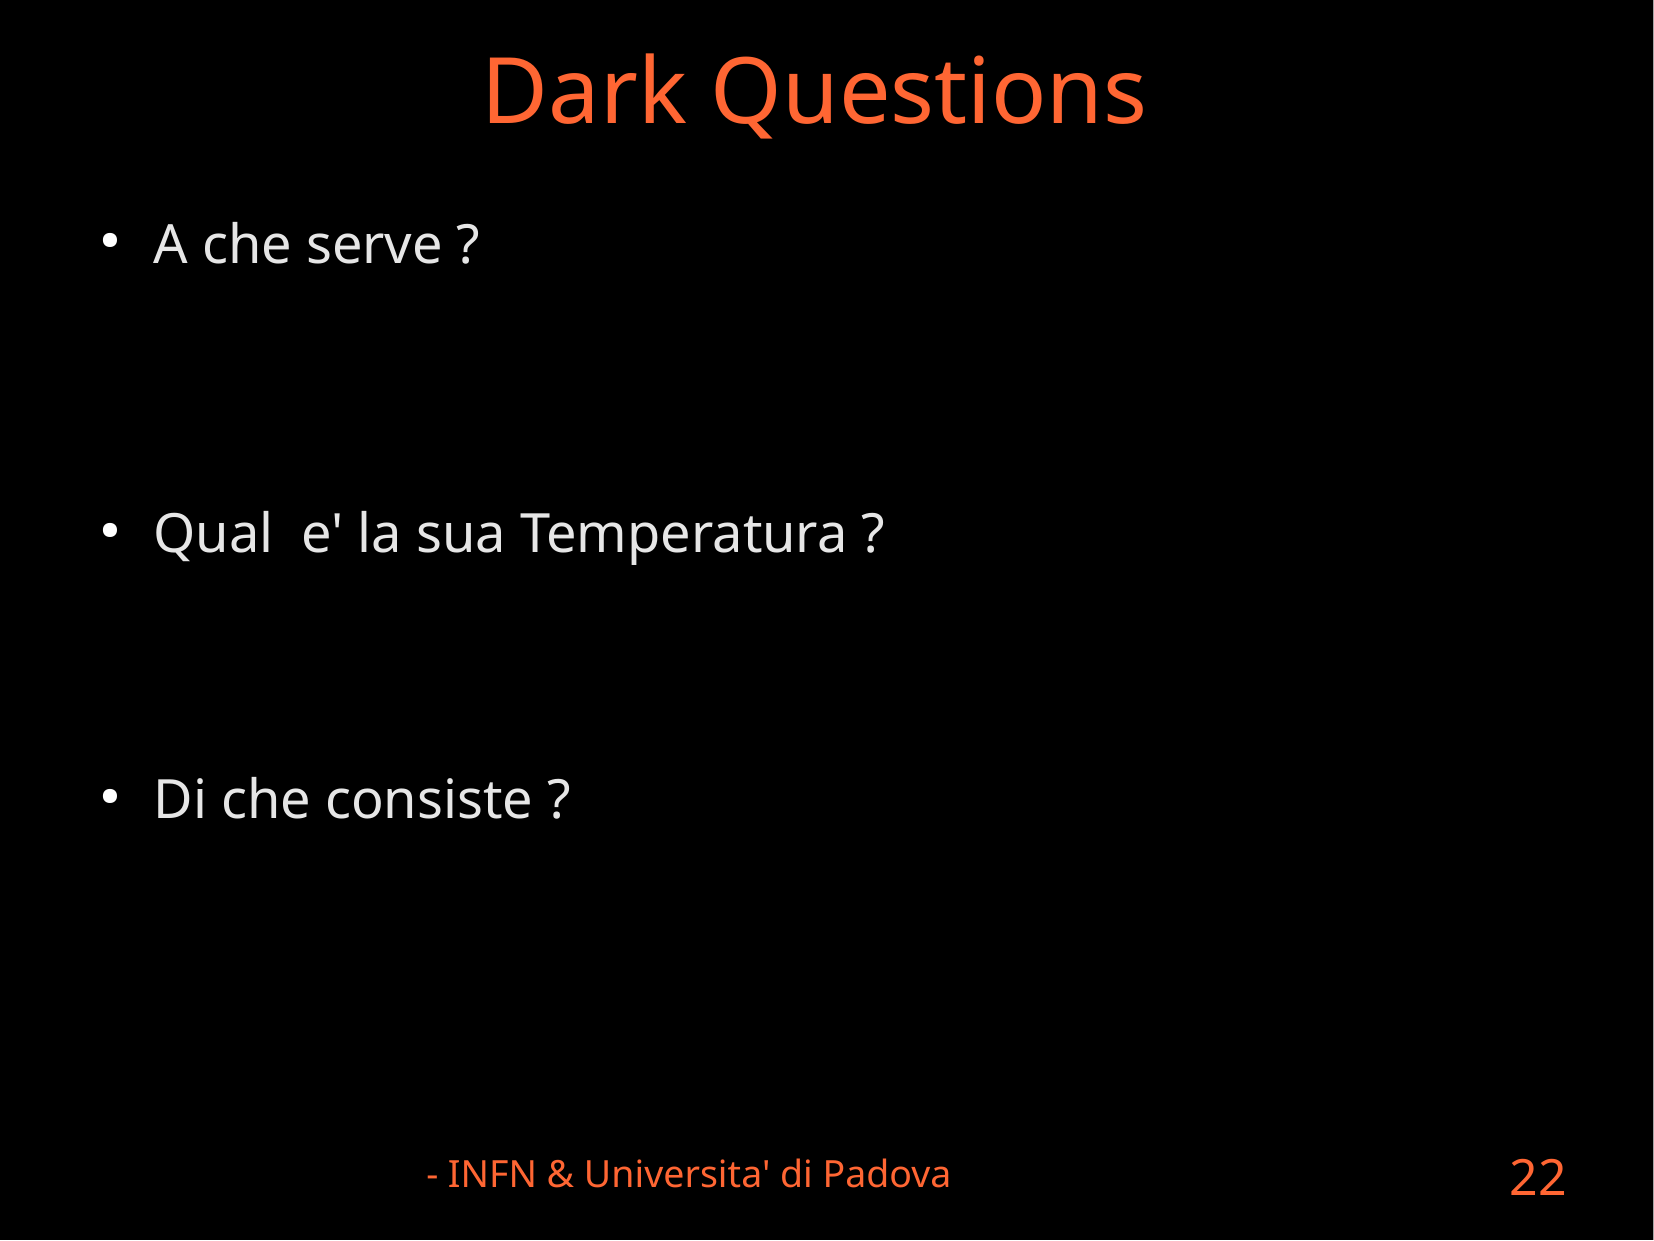

# Dark Questions
A che serve ?
Qual e' la sua Temperatura ?
Di che consiste ?